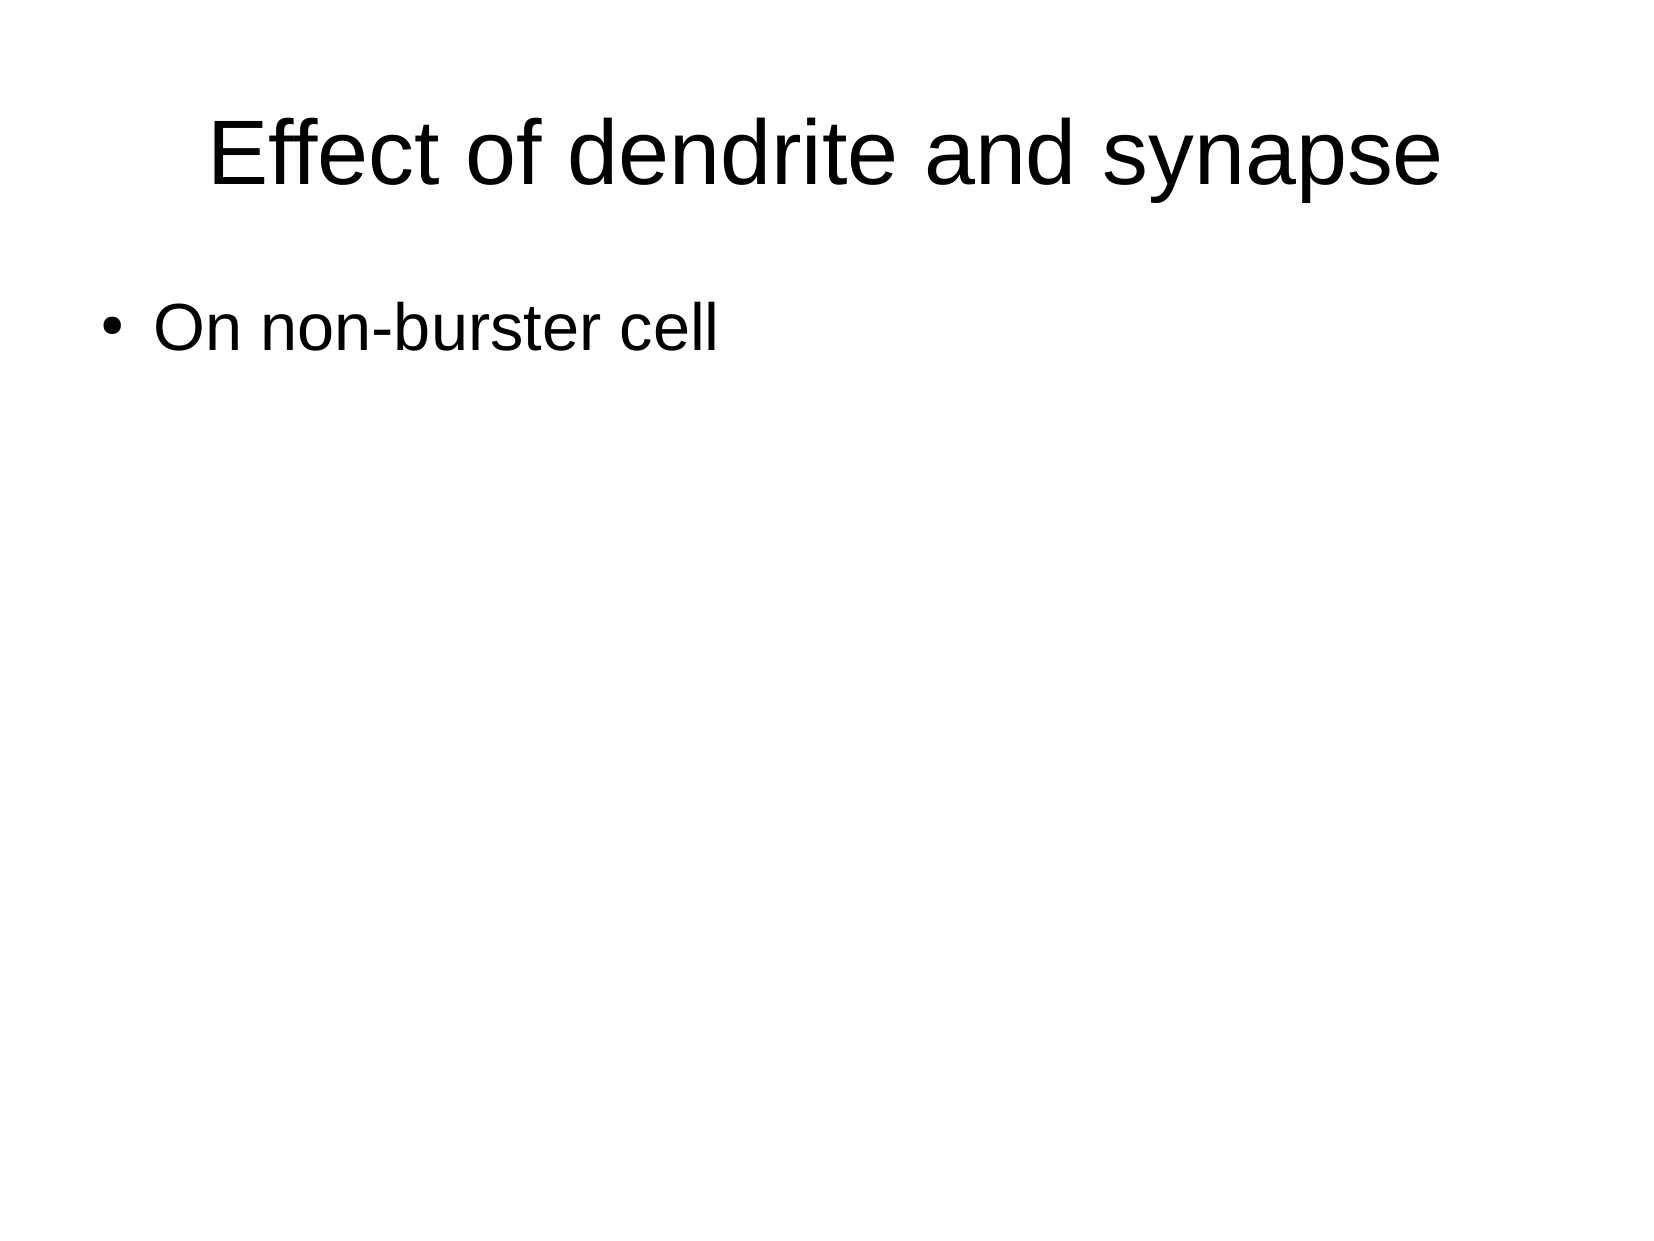

# Effect of dendrite and synapse
On non-burster cell